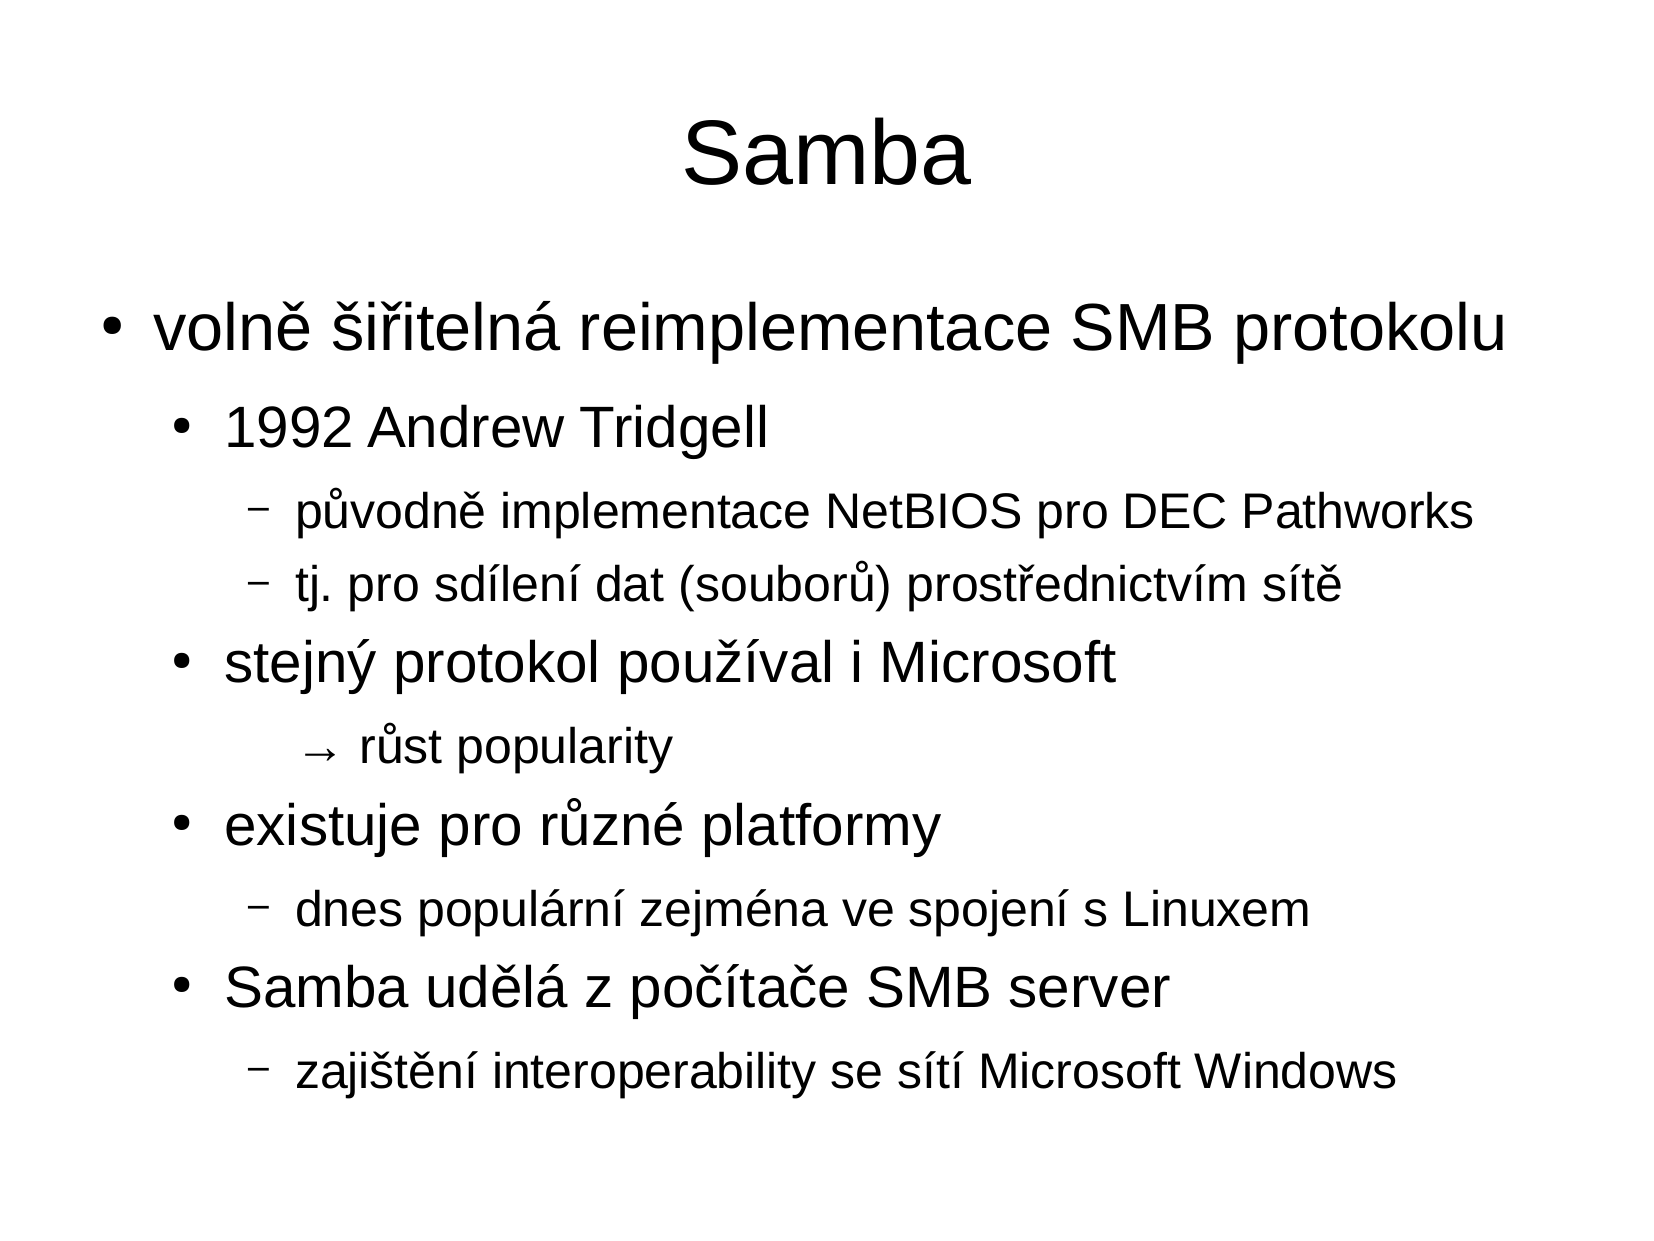

# Samba
volně šiřitelná reimplementace SMB protokolu
1992 Andrew Tridgell
původně implementace NetBIOS pro DEC Pathworks
tj. pro sdílení dat (souborů) prostřednictvím sítě
stejný protokol používal i Microsoft
→ růst popularity
existuje pro různé platformy
dnes populární zejména ve spojení s Linuxem
Samba udělá z počítače SMB server
zajištění interoperability se sítí Microsoft Windows